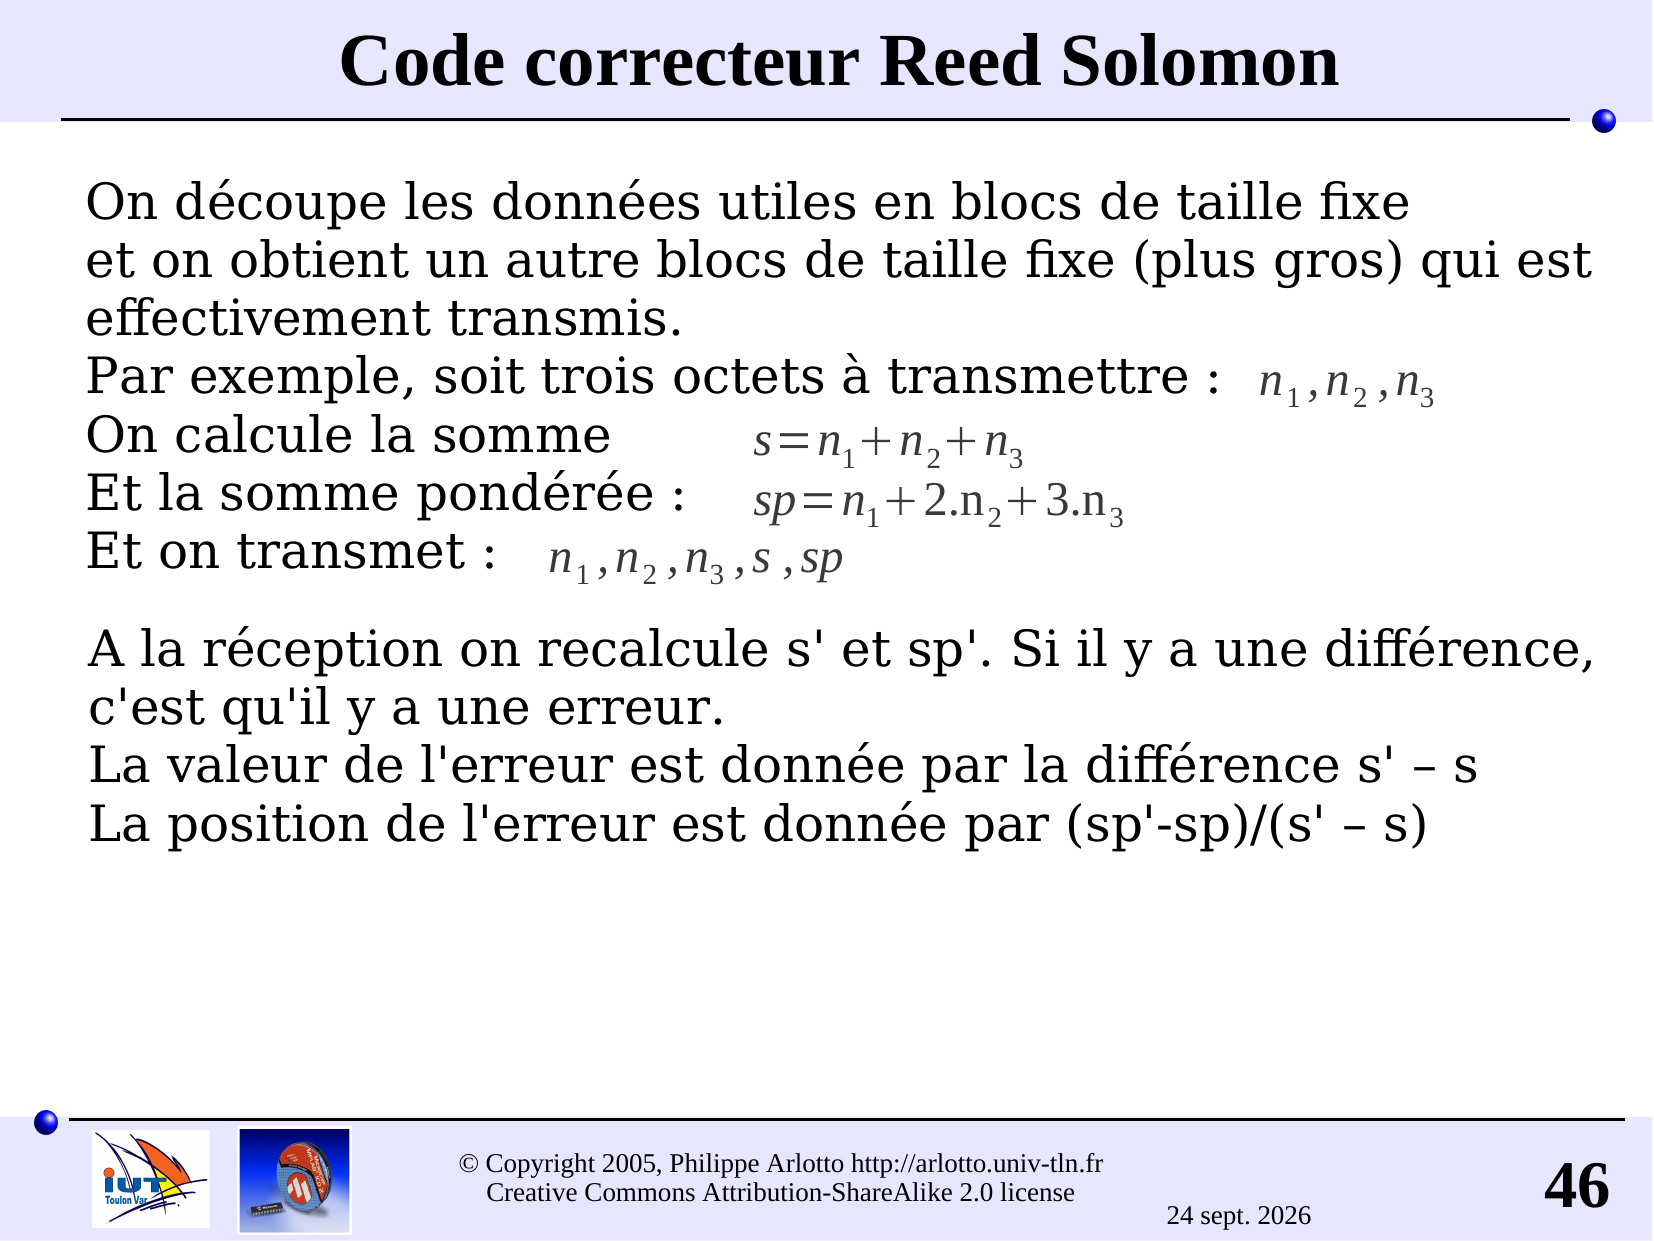

# Code correcteur Reed Solomon
On découpe les données utiles en blocs de taille fixe
et on obtient un autre blocs de taille fixe (plus gros) qui est
effectivement transmis.
Par exemple, soit trois octets à transmettre :
On calcule la somme
Et la somme pondérée :
Et on transmet :
A la réception on recalcule s' et sp'. Si il y a une différence,
c'est qu'il y a une erreur.
La valeur de l'erreur est donnée par la différence s' – s
La position de l'erreur est donnée par (sp'-sp)/(s' – s)